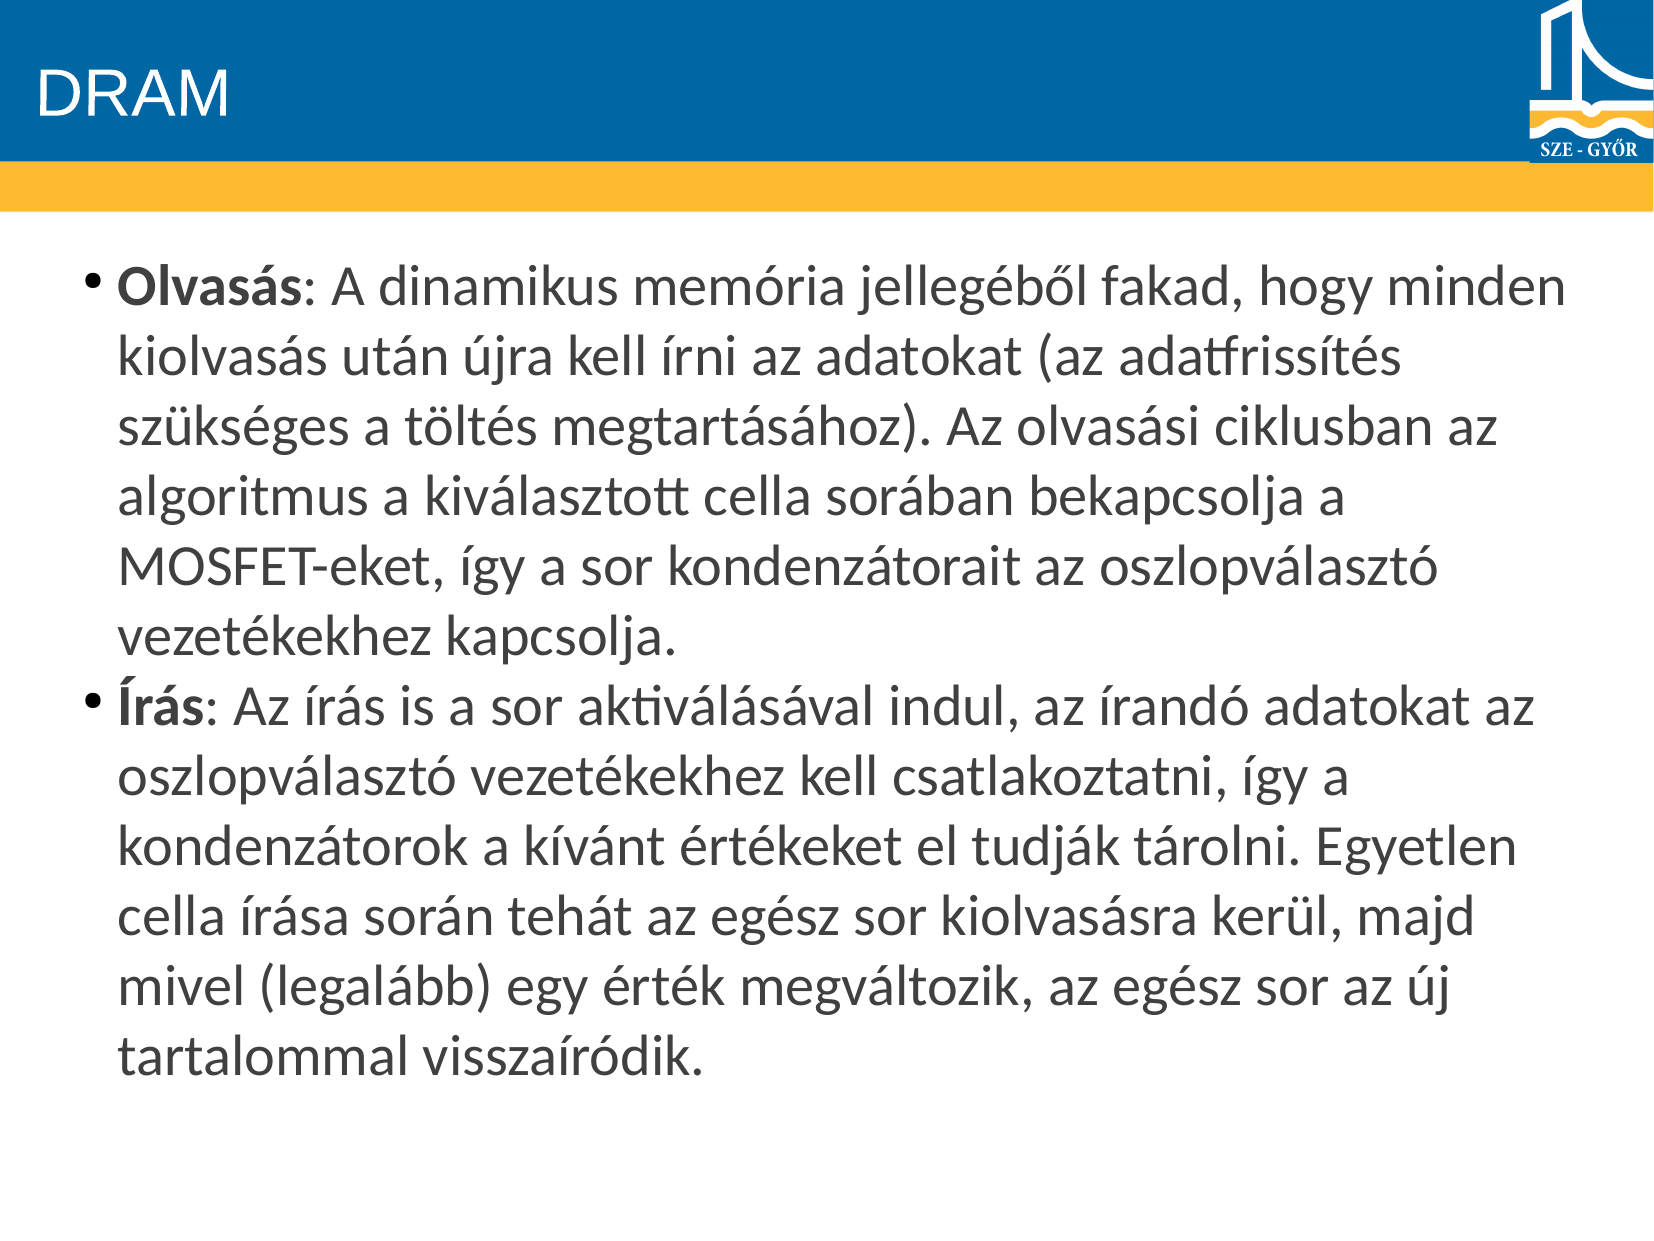

DRAM
Olvasás: A dinamikus memória jellegéből fakad, hogy minden kiolvasás után újra kell írni az adatokat (az adatfrissítés szükséges a töltés megtartásához). Az olvasási ciklusban az algoritmus a kiválasztott cella sorában bekapcsolja a
MOSFET-eket, így a sor kondenzátorait az oszlopválasztó vezetékekhez kapcsolja.
Írás: Az írás is a sor aktiválásával indul, az írandó adatokat az oszlopválasztó vezetékekhez kell csatlakoztatni, így a kondenzátorok a kívánt értékeket el tudják tárolni. Egyetlen cella írása során tehát az egész sor kiolvasásra kerül, majd mivel (legalább) egy érték megváltozik, az egész sor az új tartalommal visszaíródik.